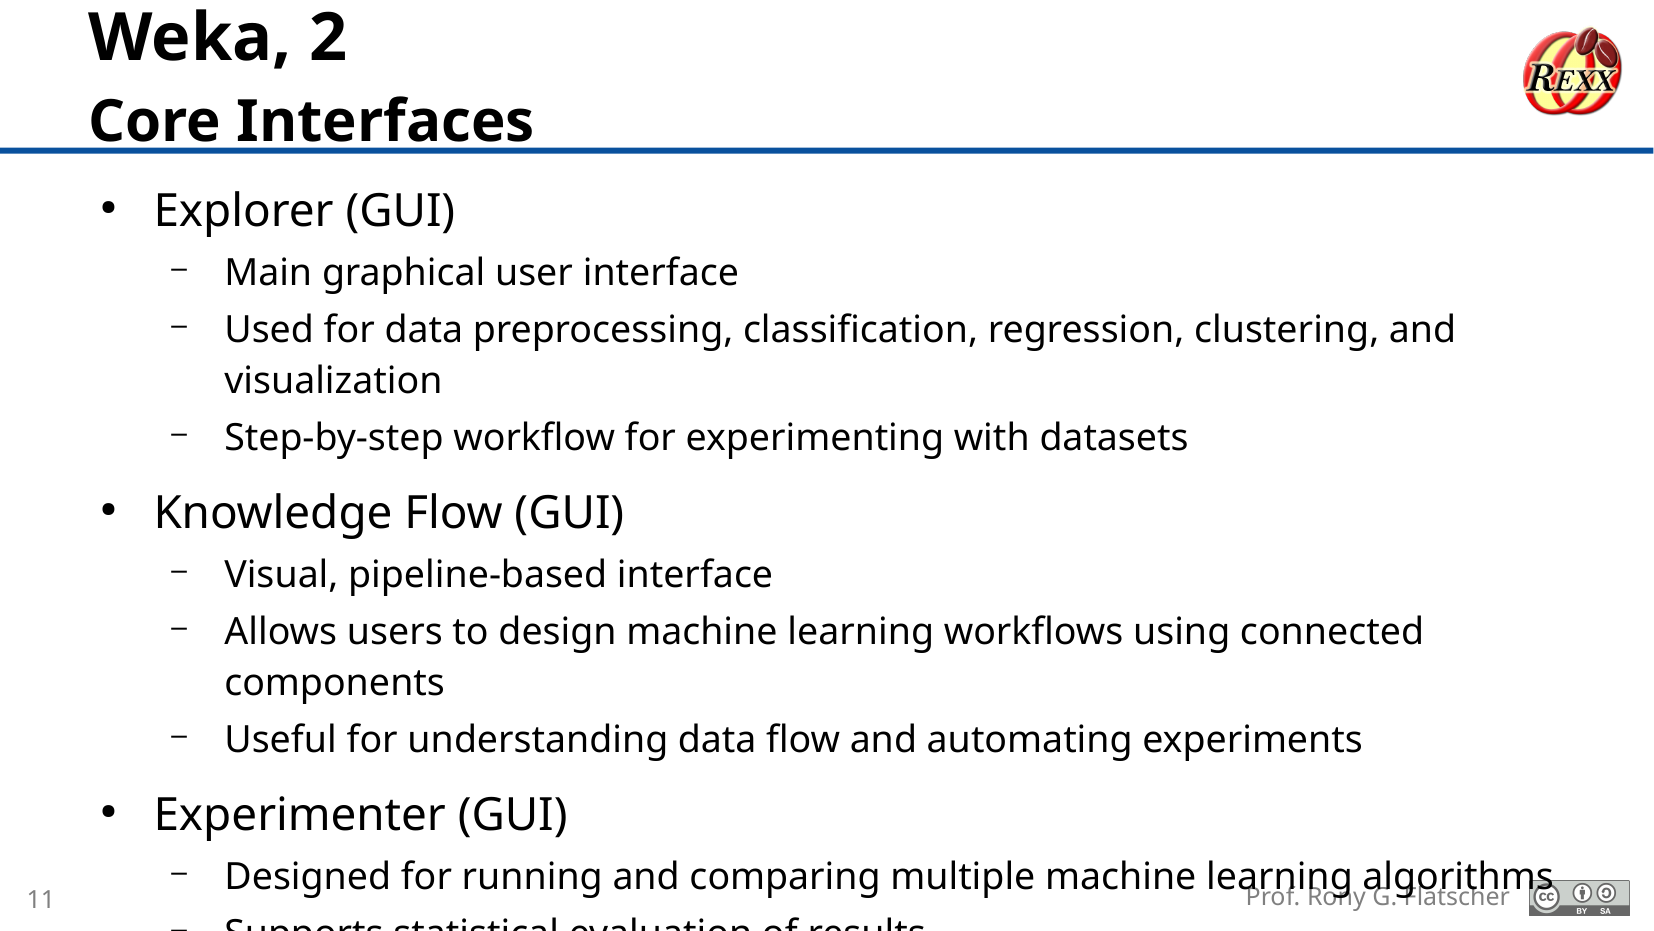

# Weka, 2 Core Interfaces
Explorer (GUI)
Main graphical user interface
Used for data preprocessing, classification, regression, clustering, and visualization
Step-by-step workflow for experimenting with datasets
Knowledge Flow (GUI)
Visual, pipeline-based interface
Allows users to design machine learning workflows using connected components
Useful for understanding data flow and automating experiments
Experimenter (GUI)
Designed for running and comparing multiple machine learning algorithms
Supports statistical evaluation of results
Useful for benchmarking and research experiments